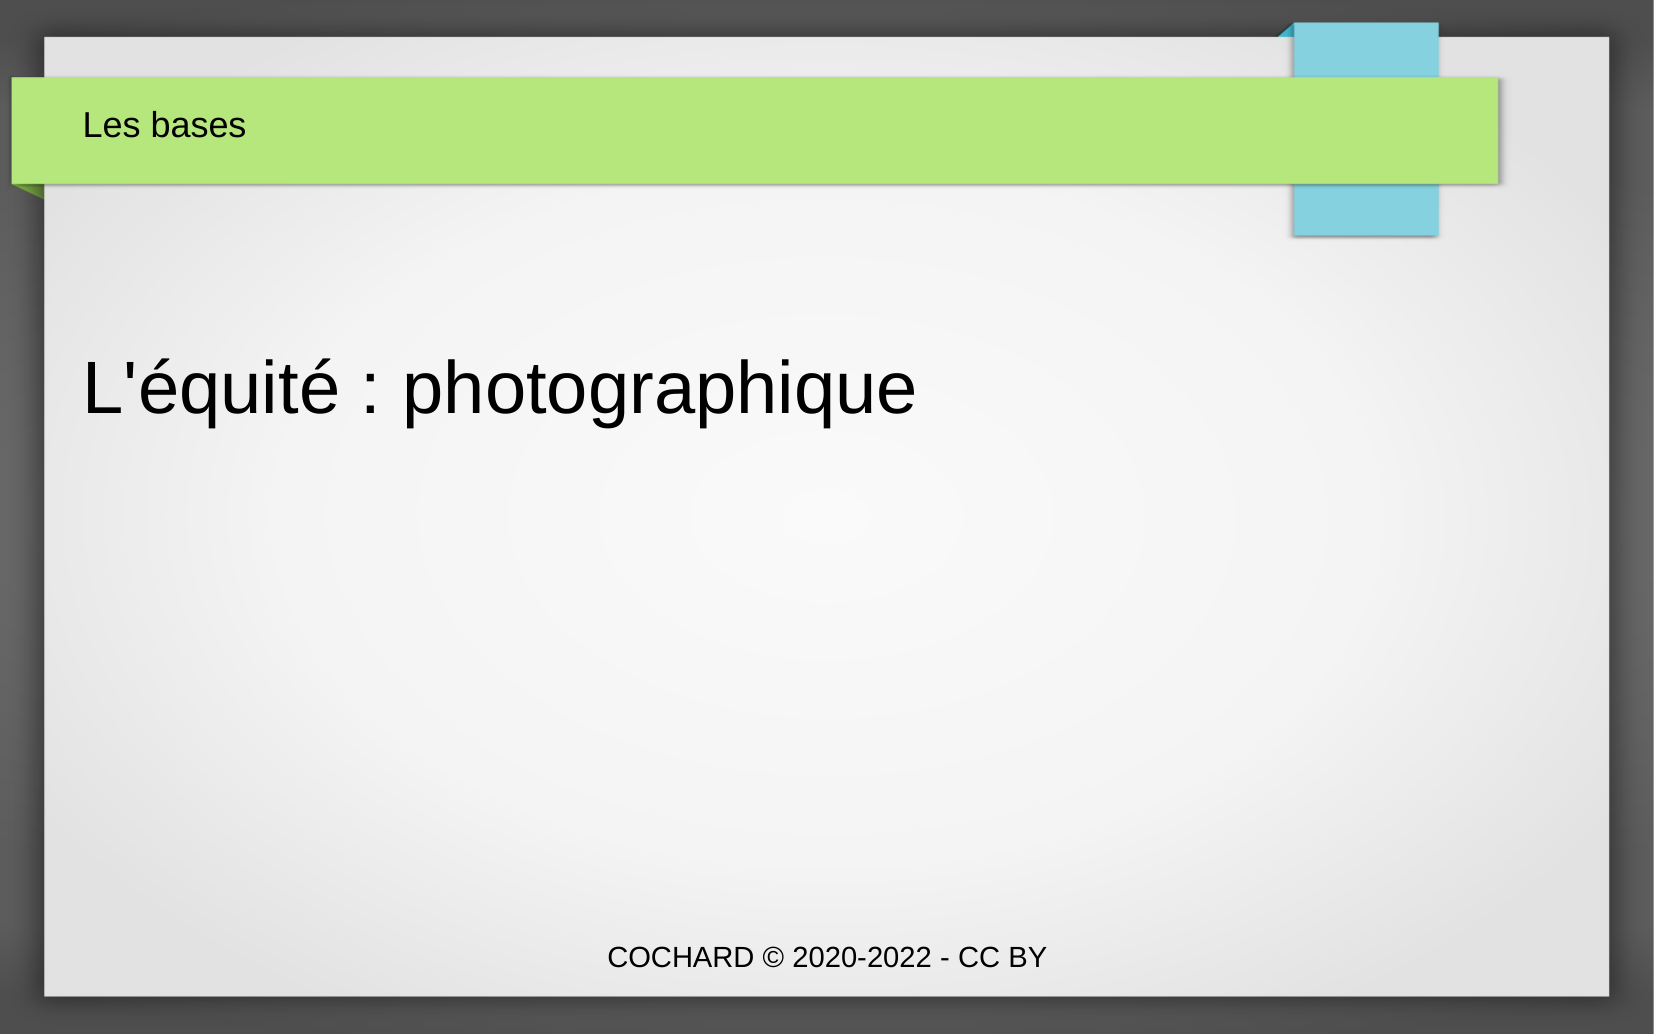

# Les bases
L'équité : photographique
COCHARD © 2020-2022 - CC BY